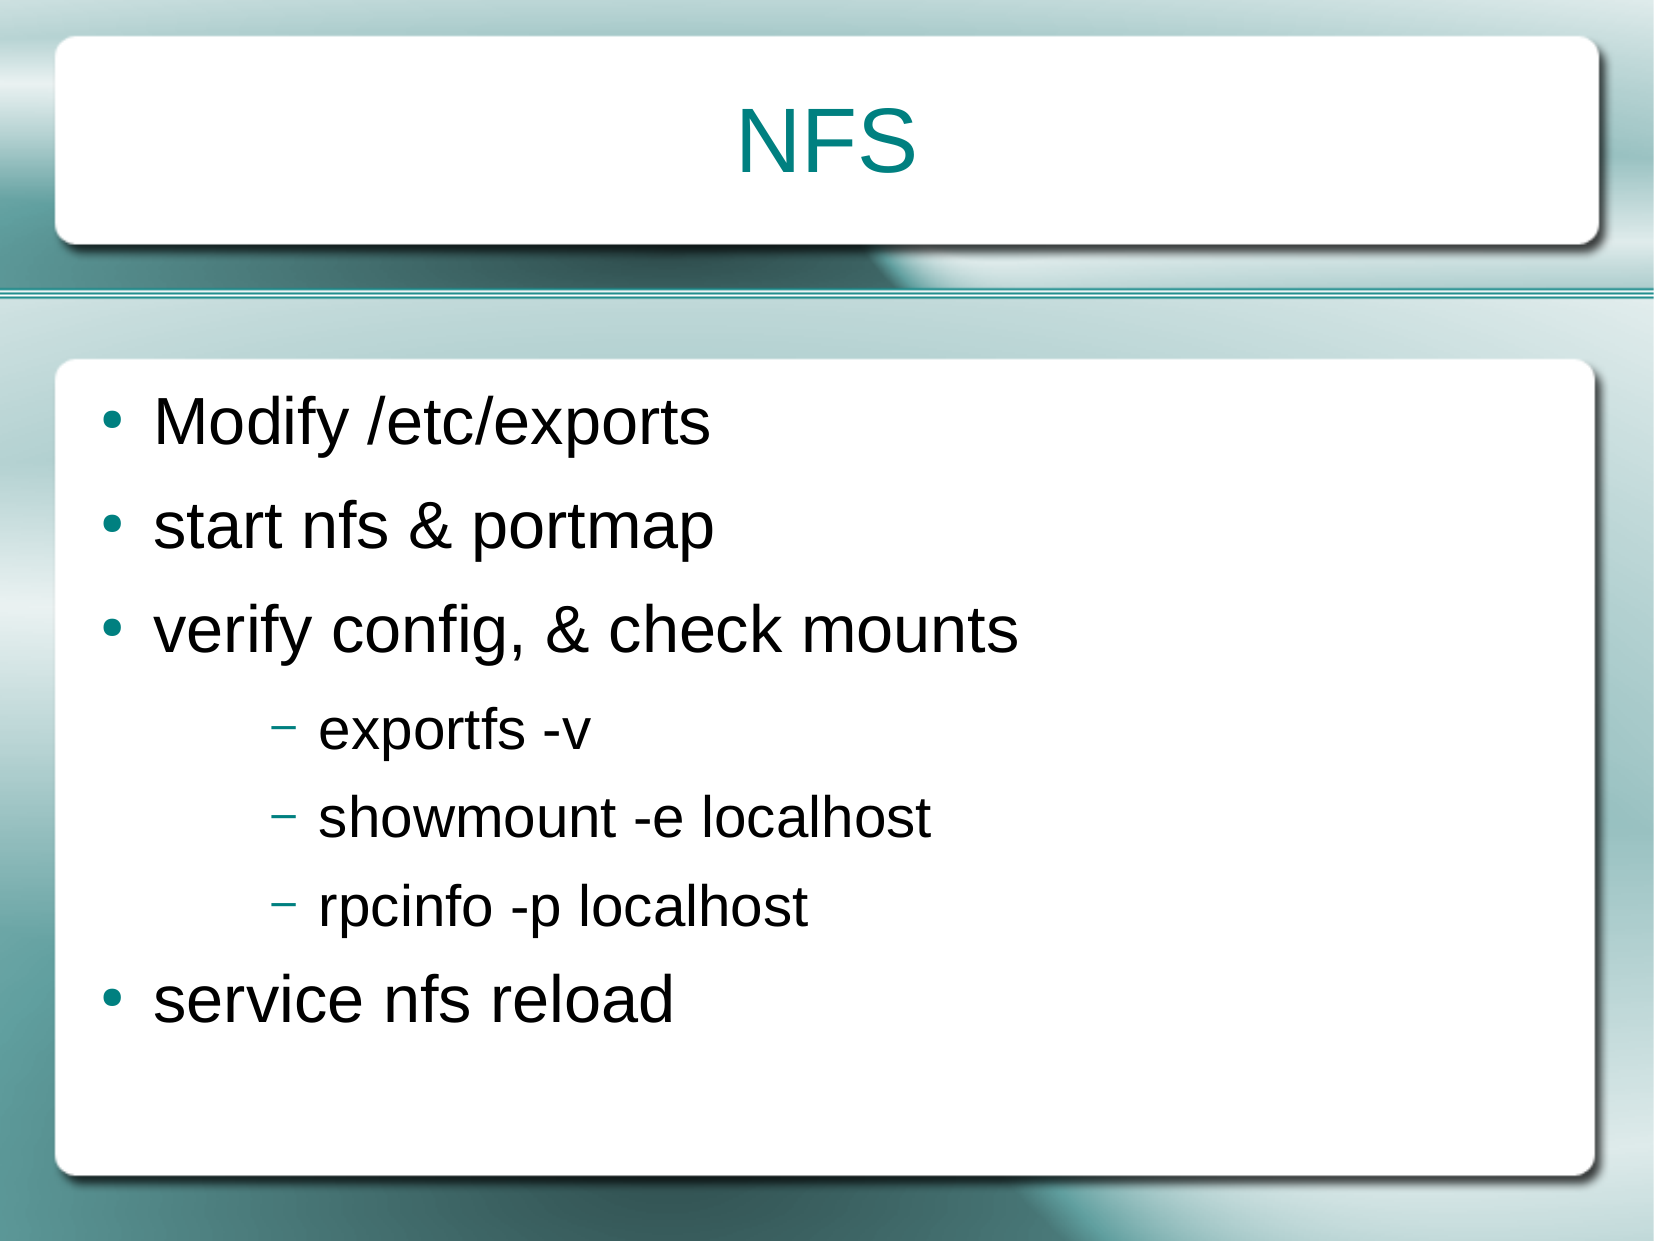

# NFS
Modify /etc/exports
start nfs & portmap
verify config, & check mounts
exportfs -v
showmount -e localhost
rpcinfo -p localhost
service nfs reload